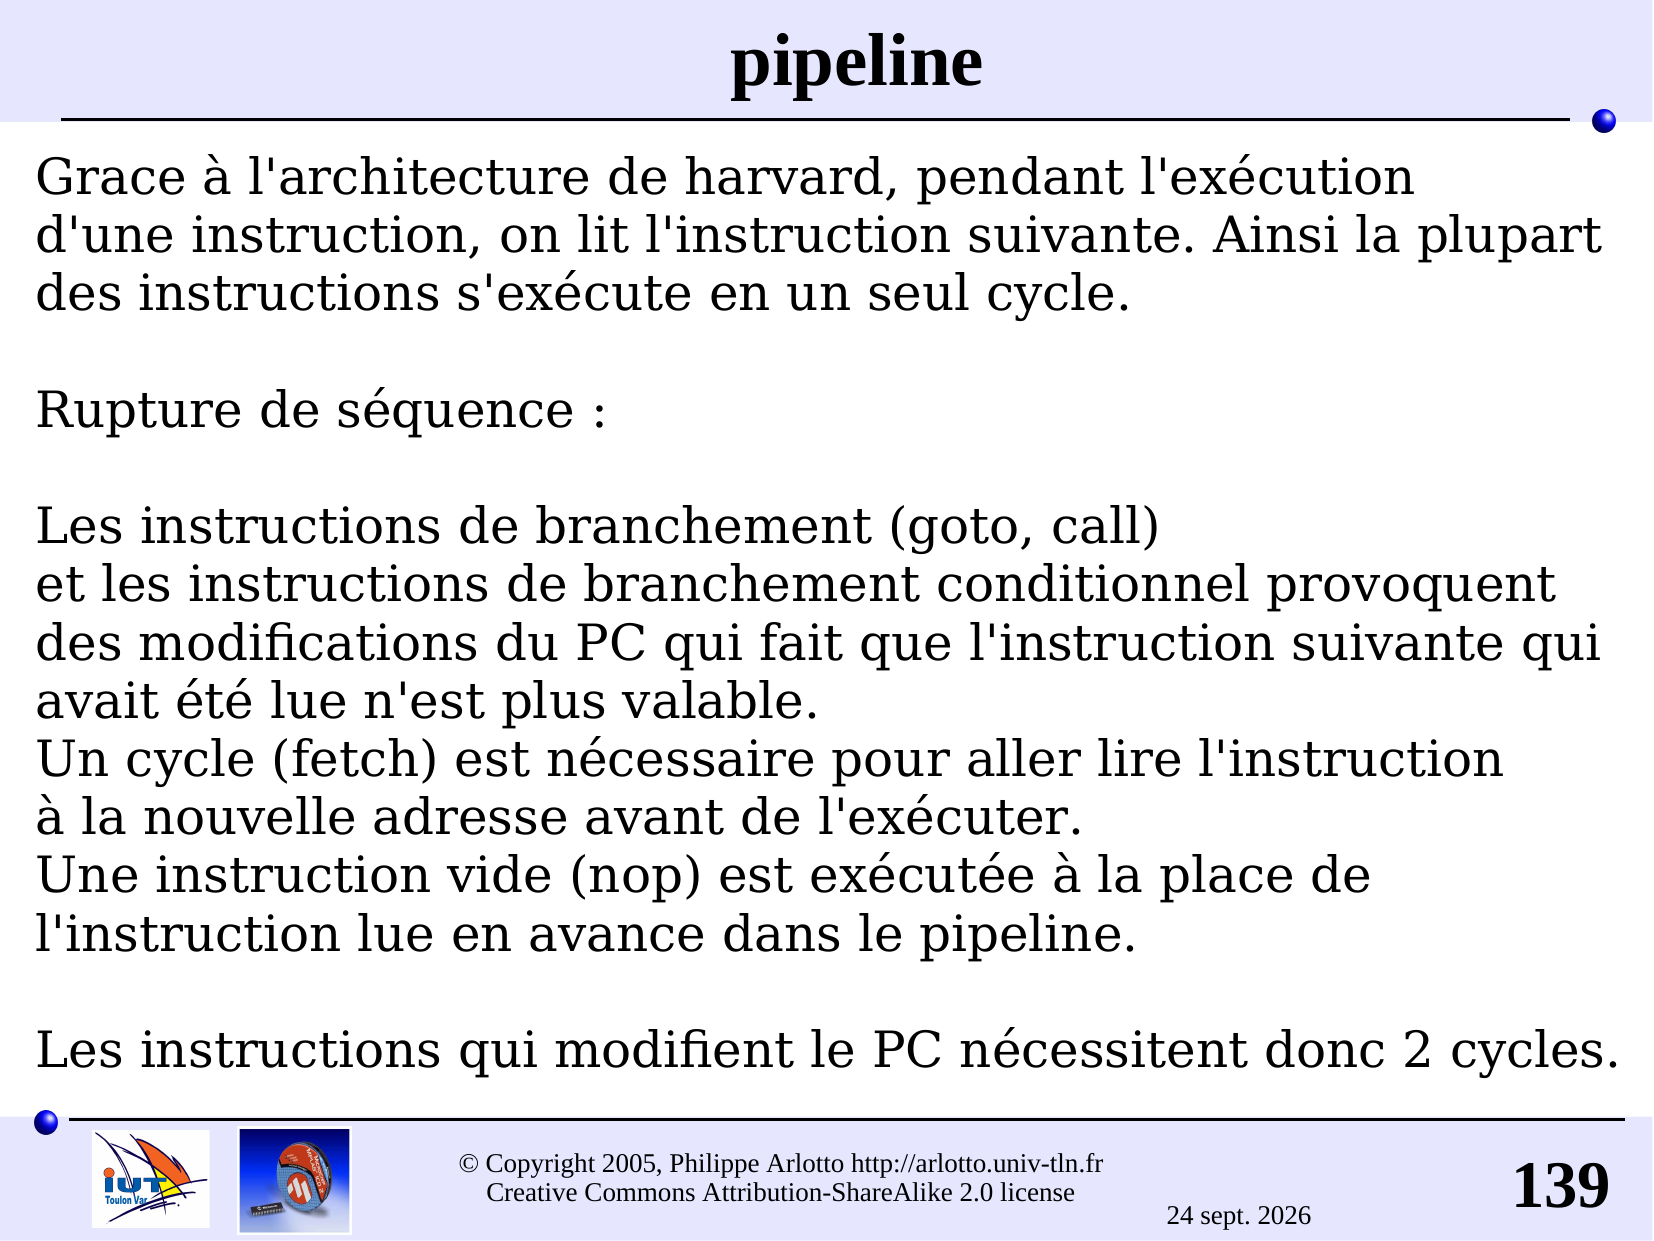

# pipeline
Grace à l'architecture de harvard, pendant l'exécution
d'une instruction, on lit l'instruction suivante. Ainsi la plupart
des instructions s'exécute en un seul cycle.
Rupture de séquence :
Les instructions de branchement (goto, call)
et les instructions de branchement conditionnel provoquent
des modifications du PC qui fait que l'instruction suivante qui
avait été lue n'est plus valable.
Un cycle (fetch) est nécessaire pour aller lire l'instruction
à la nouvelle adresse avant de l'exécuter.
Une instruction vide (nop) est exécutée à la place de
l'instruction lue en avance dans le pipeline.
Les instructions qui modifient le PC nécessitent donc 2 cycles.